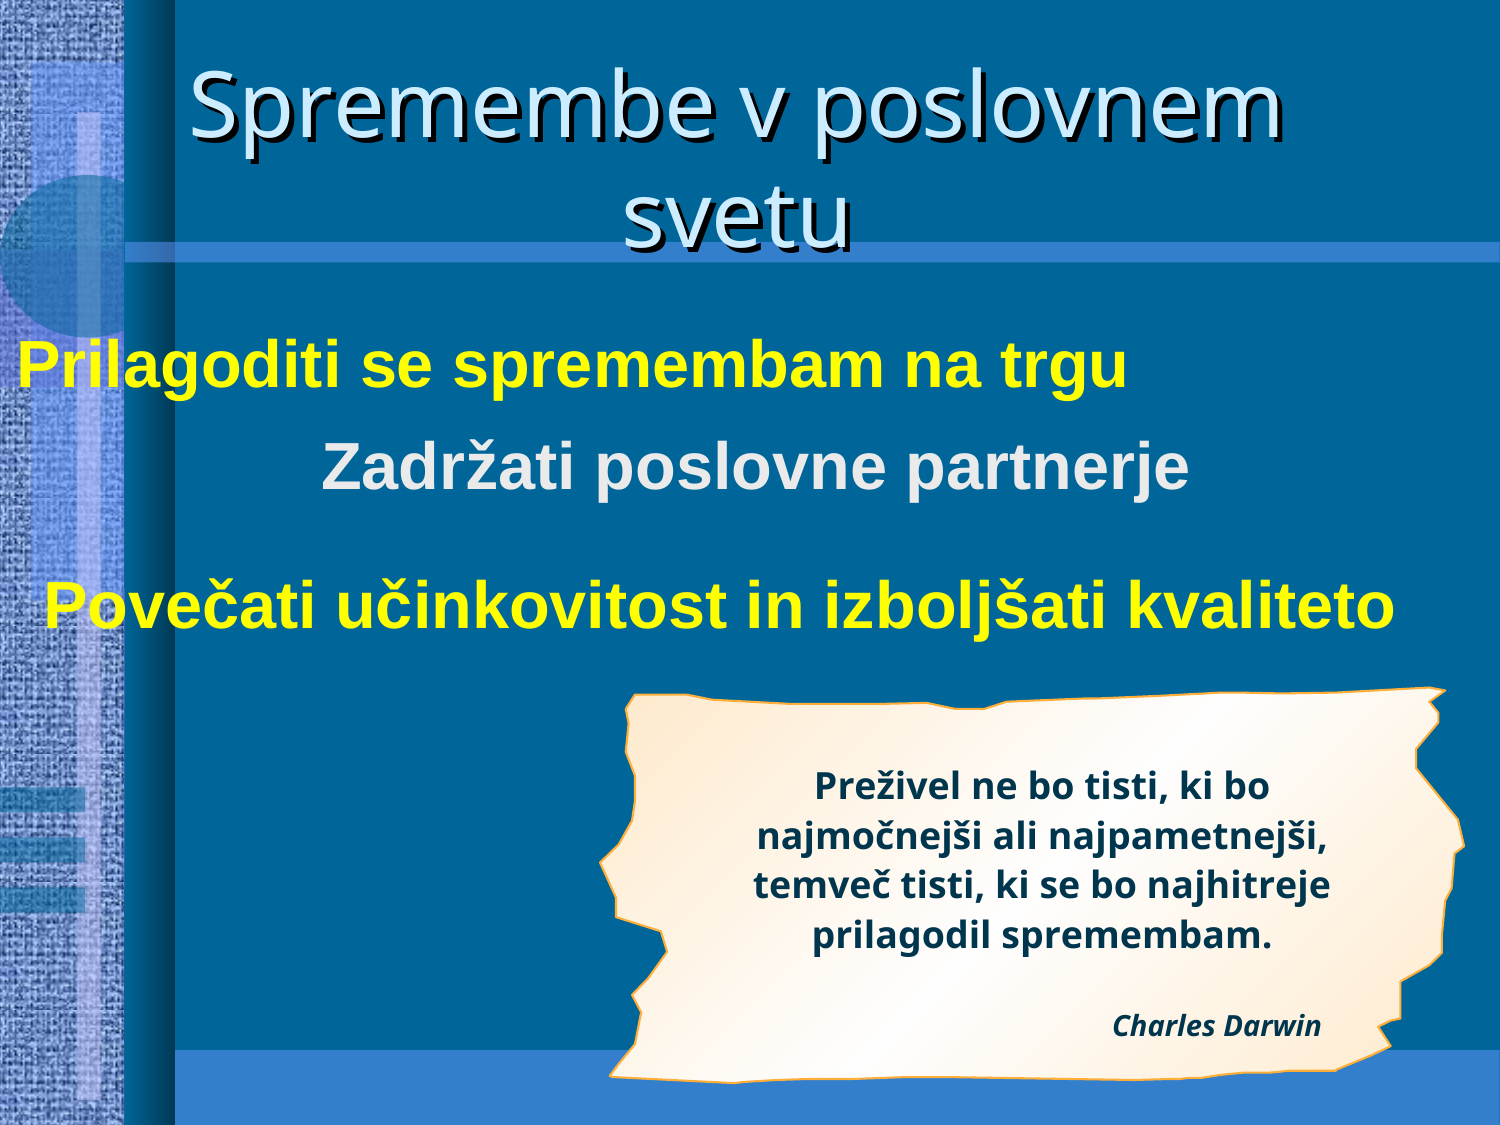

# Spremembe v poslovnem svetu
Prilagoditi se spremembam na trgu
Zadržati poslovne partnerje
Povečati učinkovitost in izboljšati kvaliteto
Preživel ne bo tisti, ki bo najmočnejši ali najpametnejši, temveč tisti, ki se bo najhitreje prilagodil spremembam.
Charles Darwin